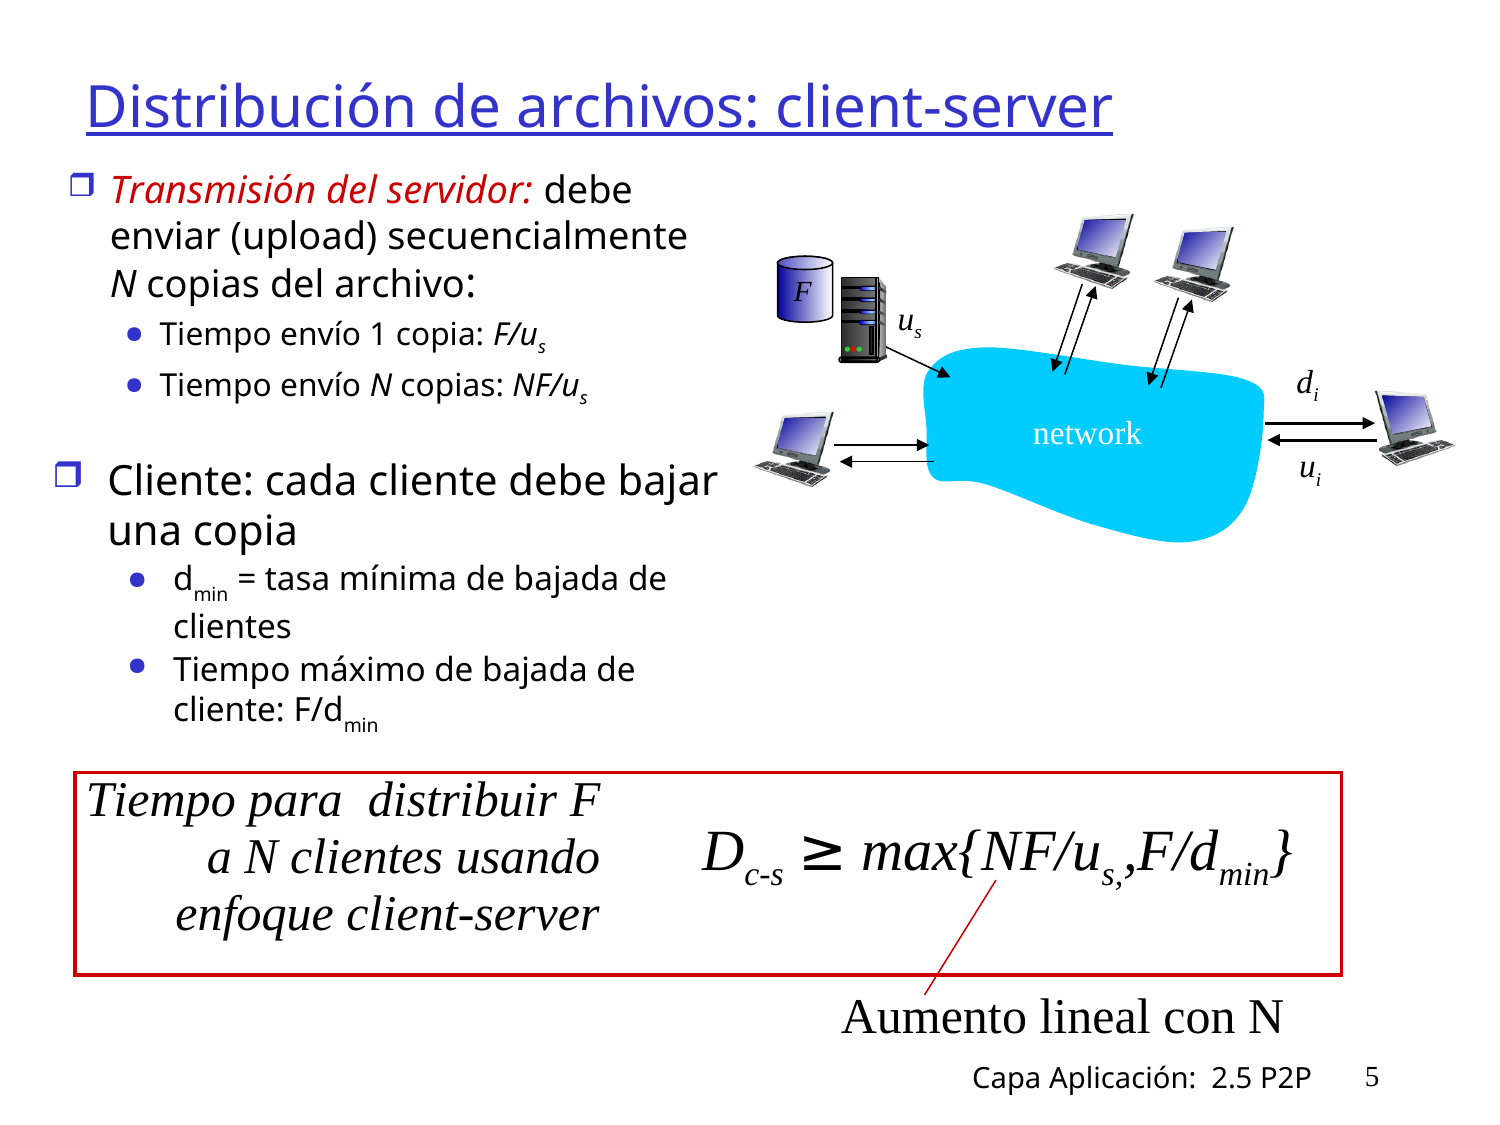

# Distribución de archivos: client-server
Transmisión del servidor: debe enviar (upload) secuencialmente N copias del archivo:
Tiempo envío 1 copia: F/us
Tiempo envío N copias: NF/us
F
us
di
network
ui
Cliente: cada cliente debe bajar una copia
dmin = tasa mínima de bajada de clientes
Tiempo máximo de bajada de cliente: F/dmin
Tiempo para distribuir F
a N clientes usando
enfoque client-server
 Dc-s ≥ max{NF/us,,F/dmin}
Aumento lineal con N